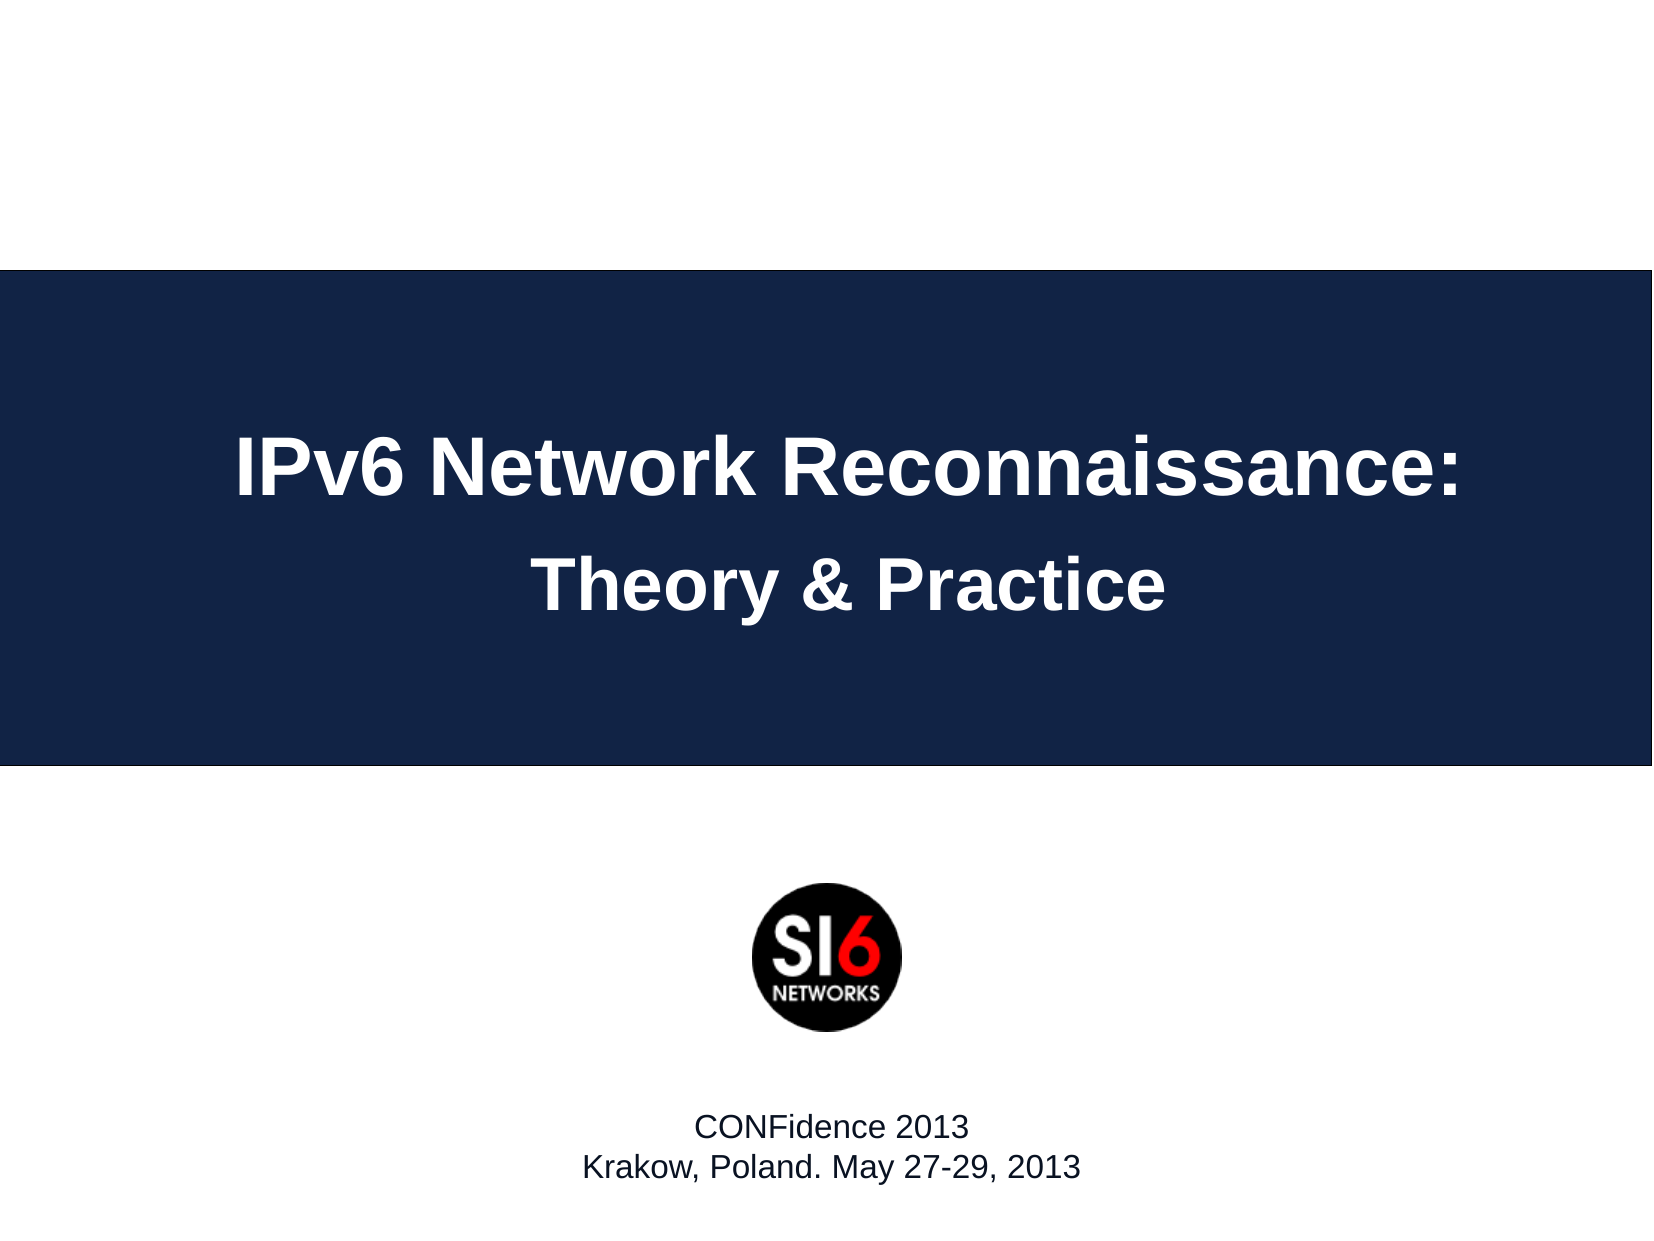

# IPv6 Network Reconnaissance:
Theory & Practice
CONFidence 2013
Krakow, Poland. May 27-29, 2013